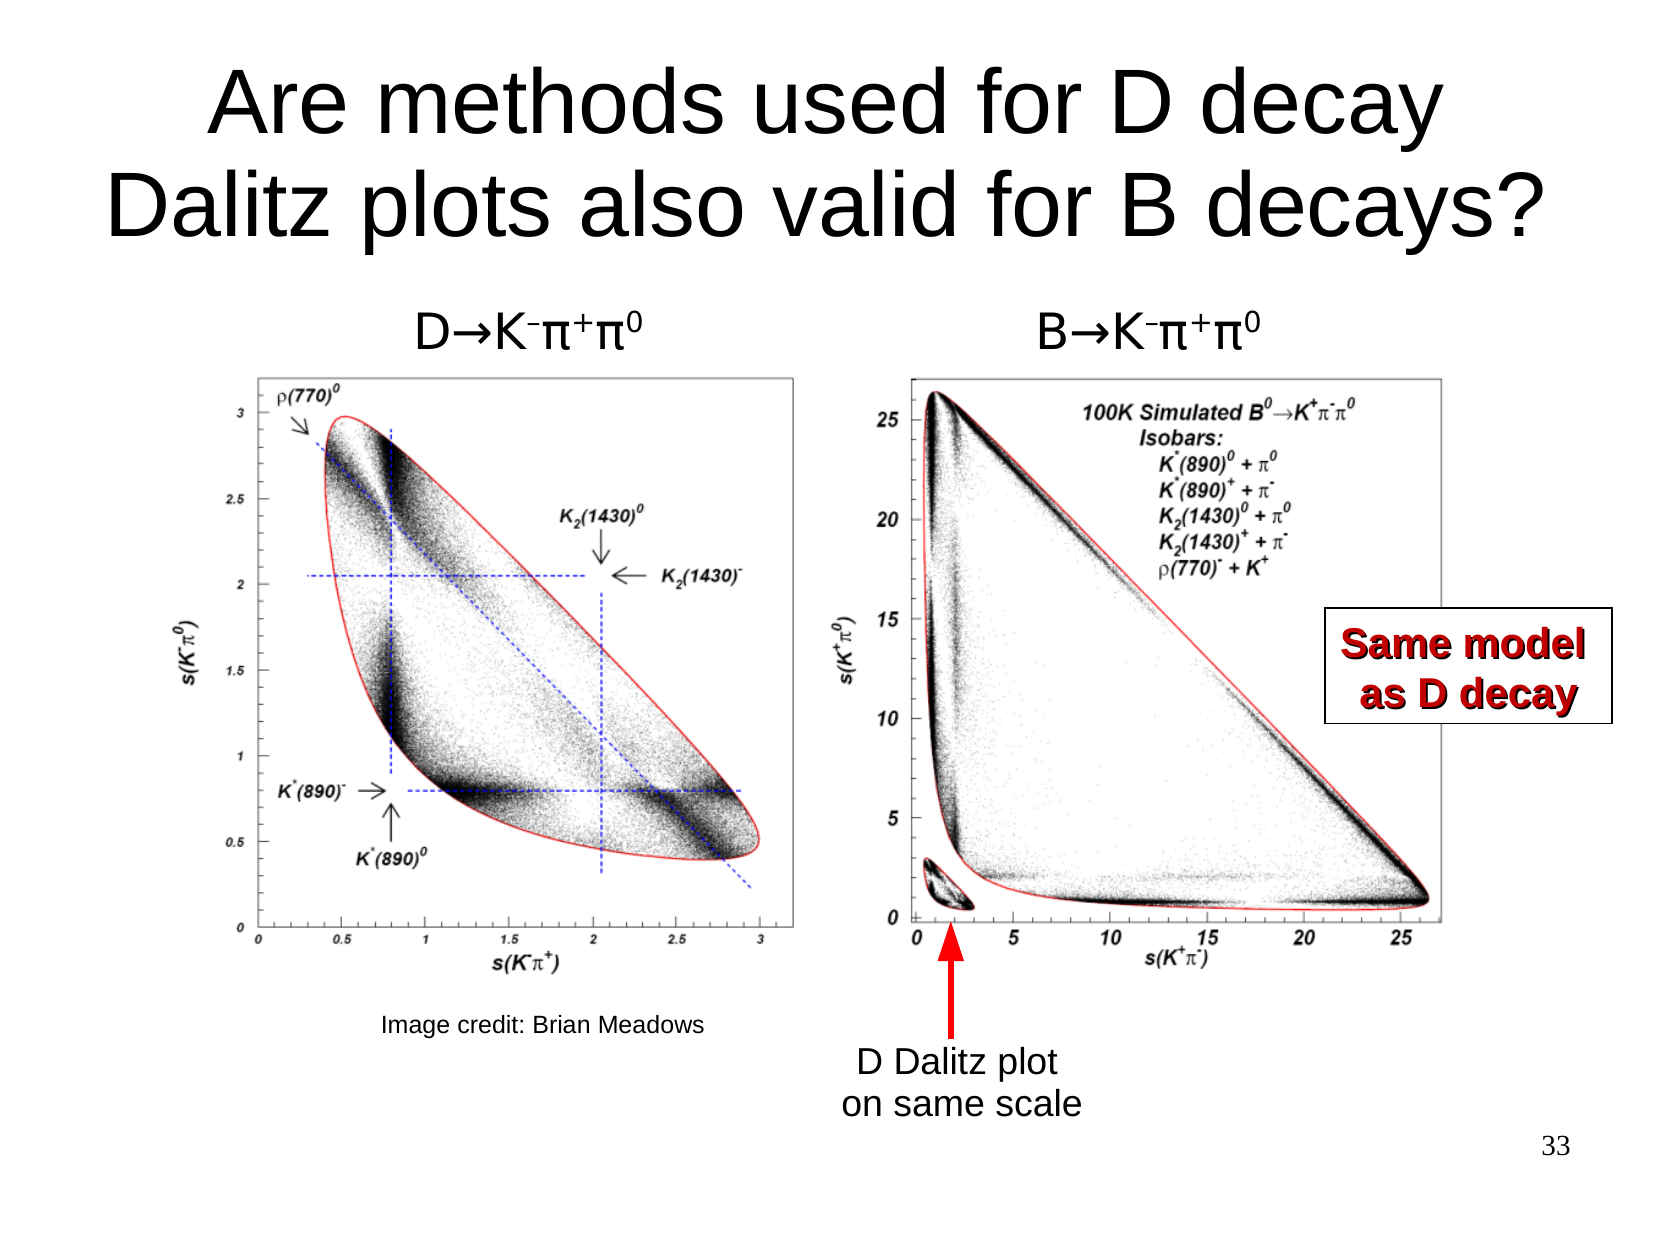

# Are methods used for D decay Dalitz plots also valid for B decays?
D→K–π+π0
B→K–π+π0
Same model
as D decay
Image credit: Brian Meadows
D Dalitz plot
on same scale
33